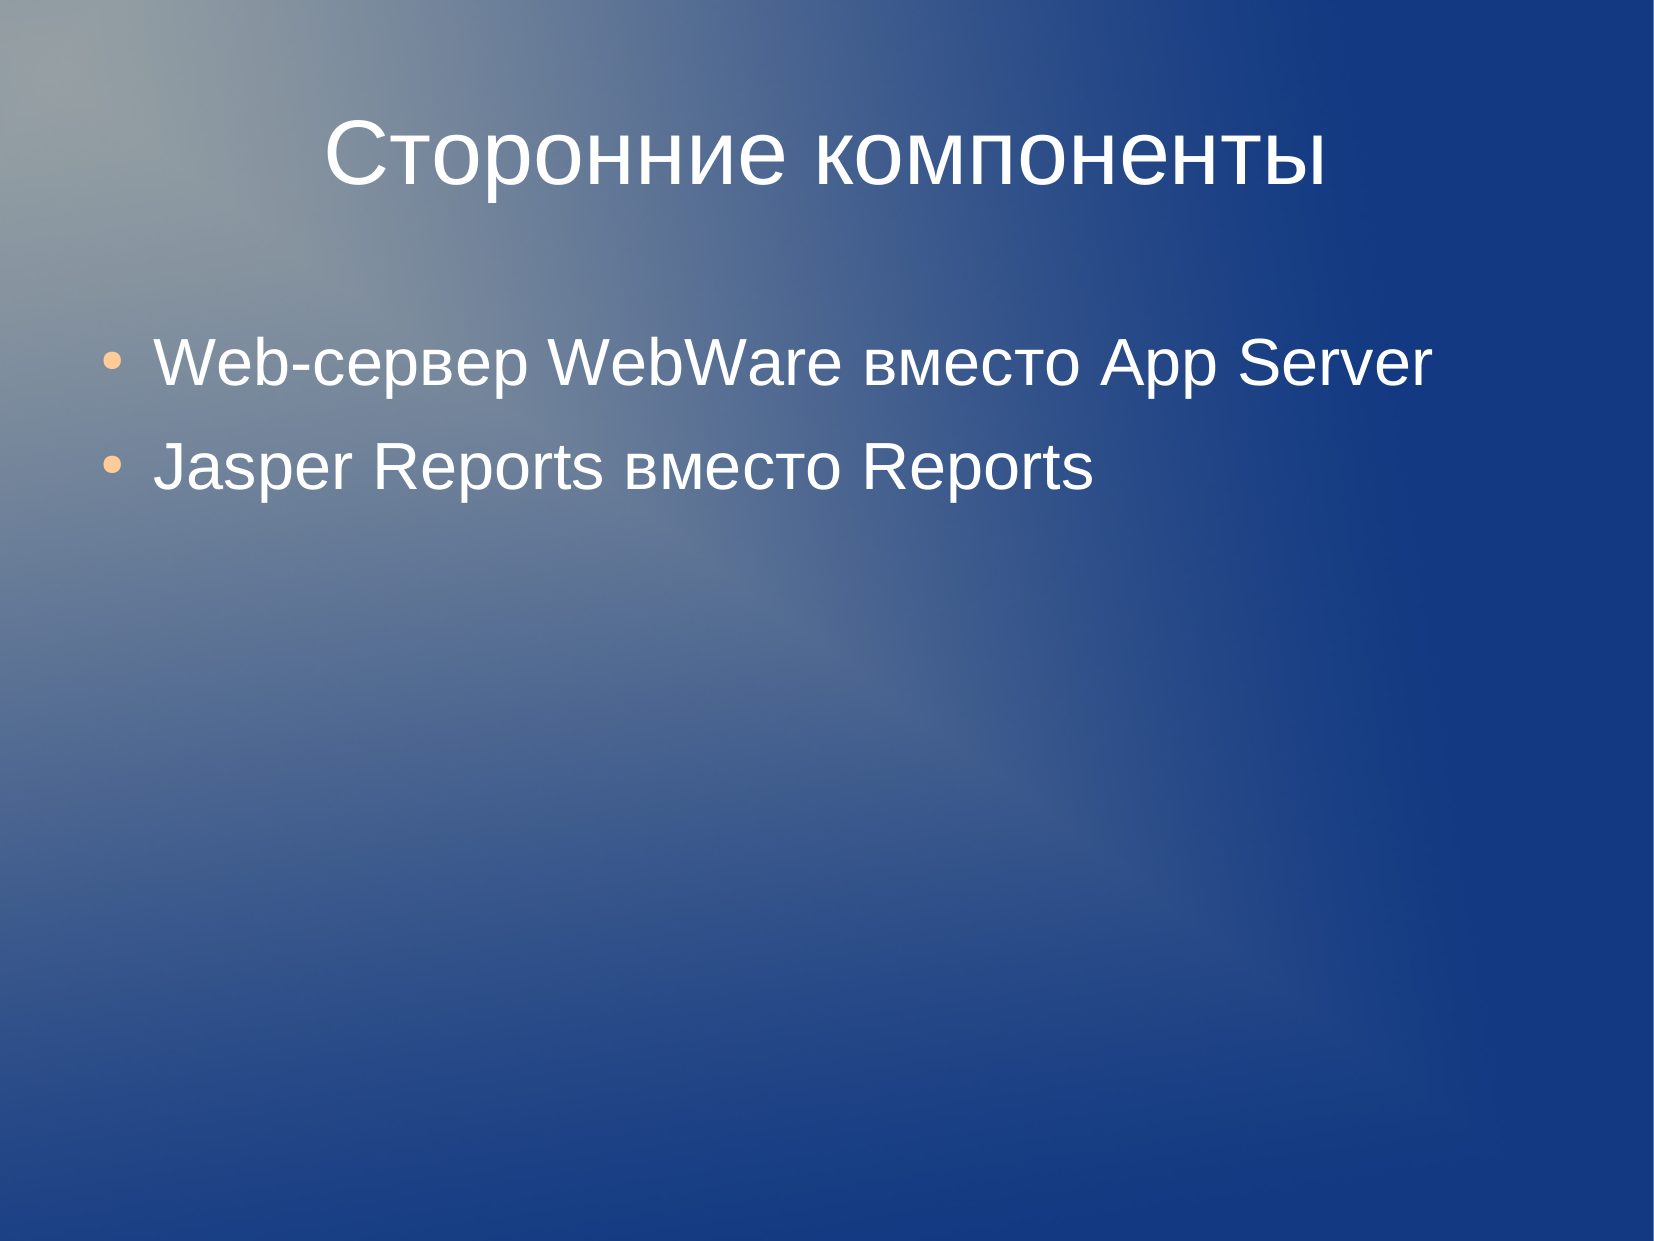

# Сторонние компоненты
Web-сервер WebWare вместо App Server
Jasper Reports вместо Reports